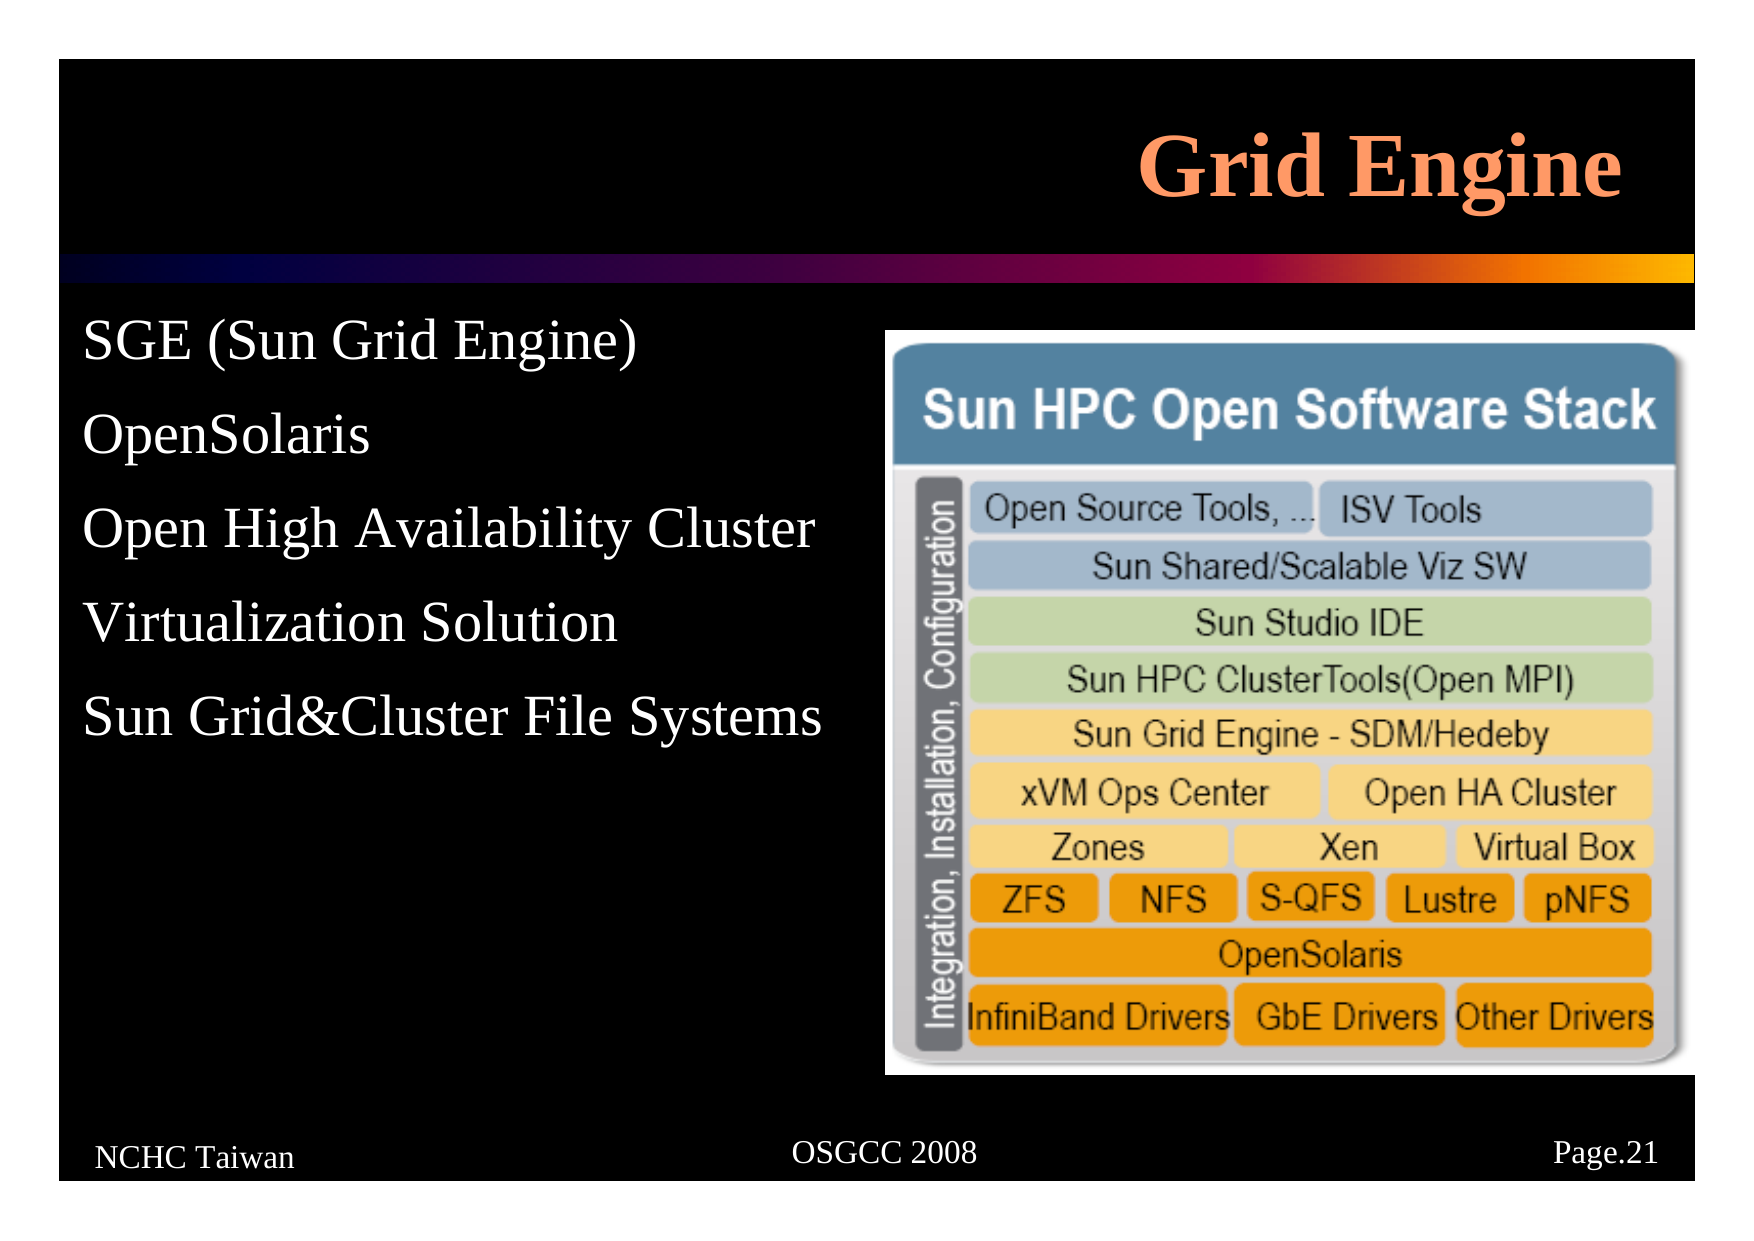

# Grid Engine
SGE (Sun Grid Engine)
OpenSolaris
Open High Availability Cluster
Virtualization Solution
Sun Grid&Cluster File Systems